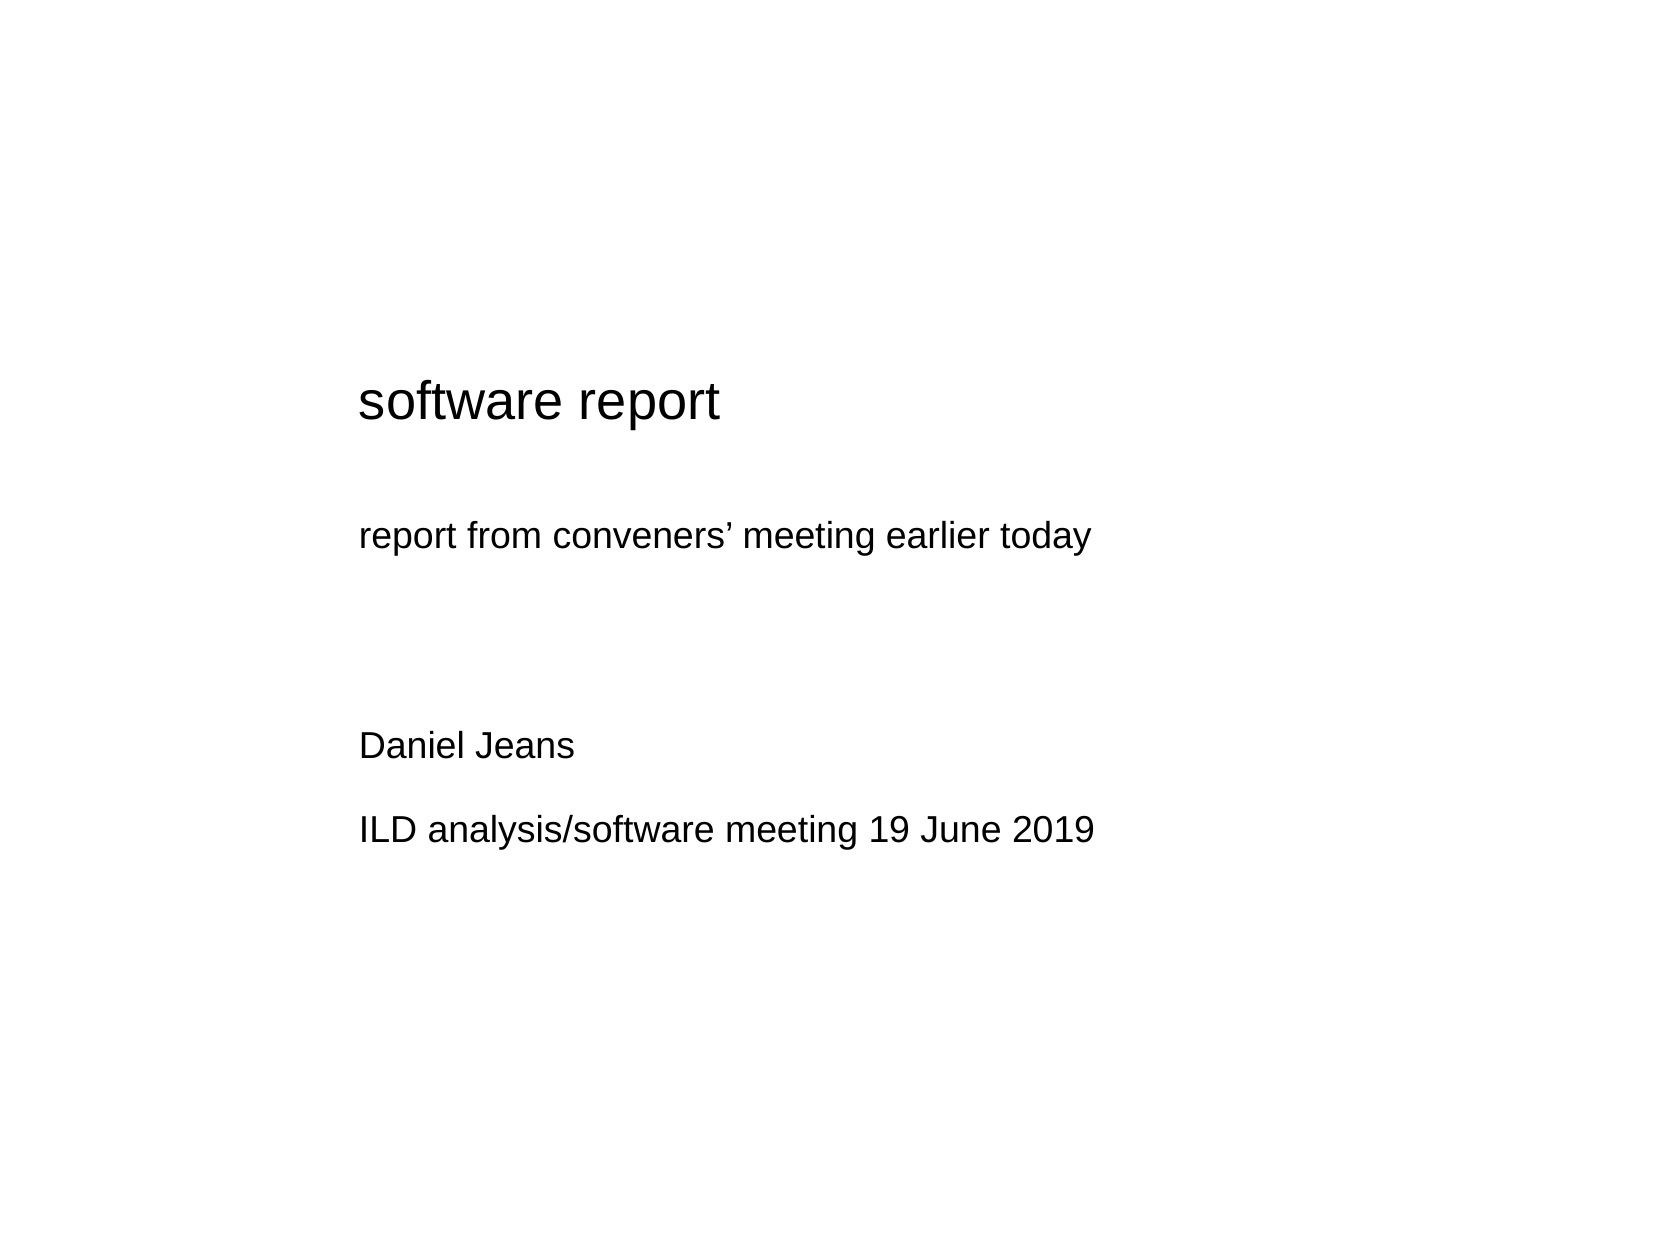

software report
report from conveners’ meeting earlier today
Daniel Jeans
ILD analysis/software meeting 19 June 2019